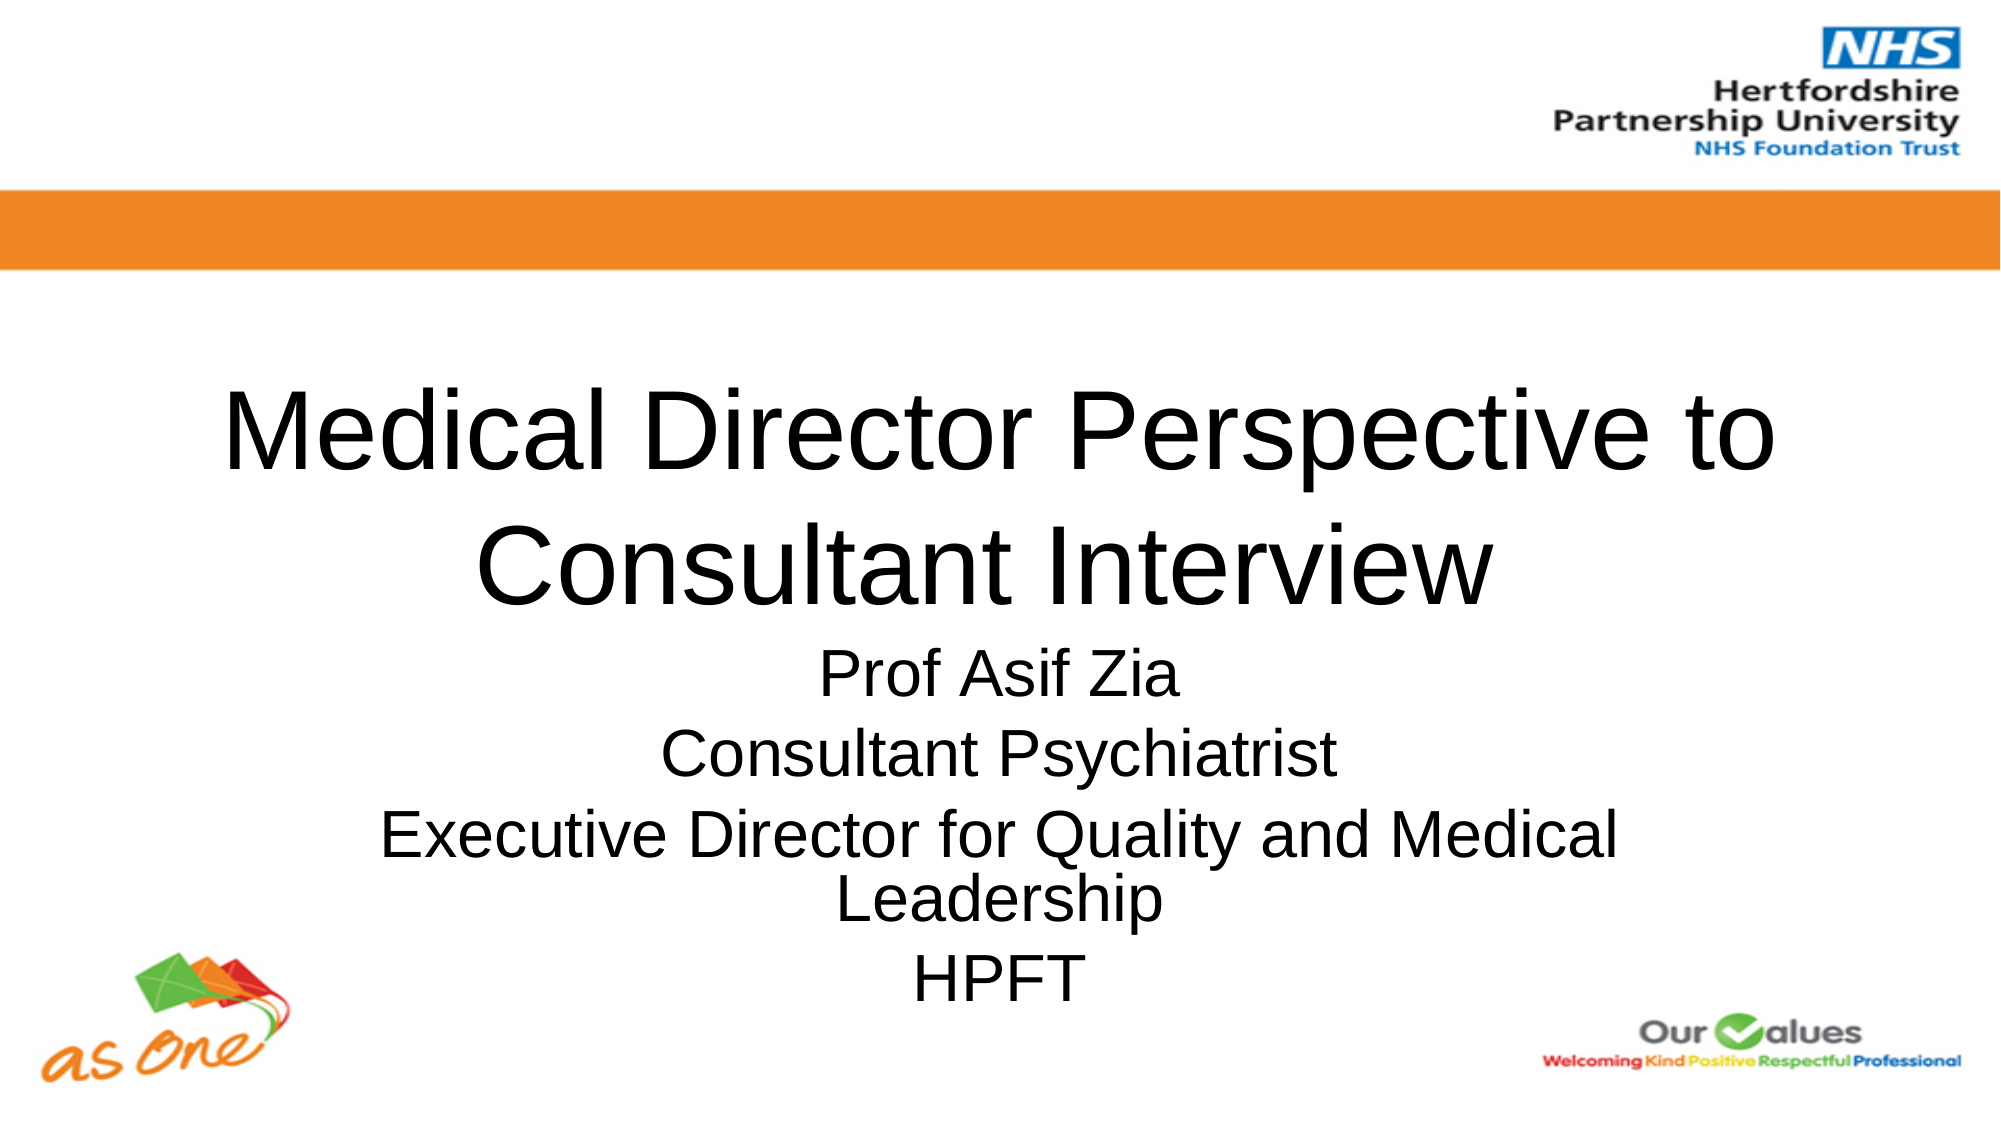

# Medical Director Perspective to Consultant Interview
Prof Asif Zia
Consultant Psychiatrist
Executive Director for Quality and Medical Leadership
HPFT